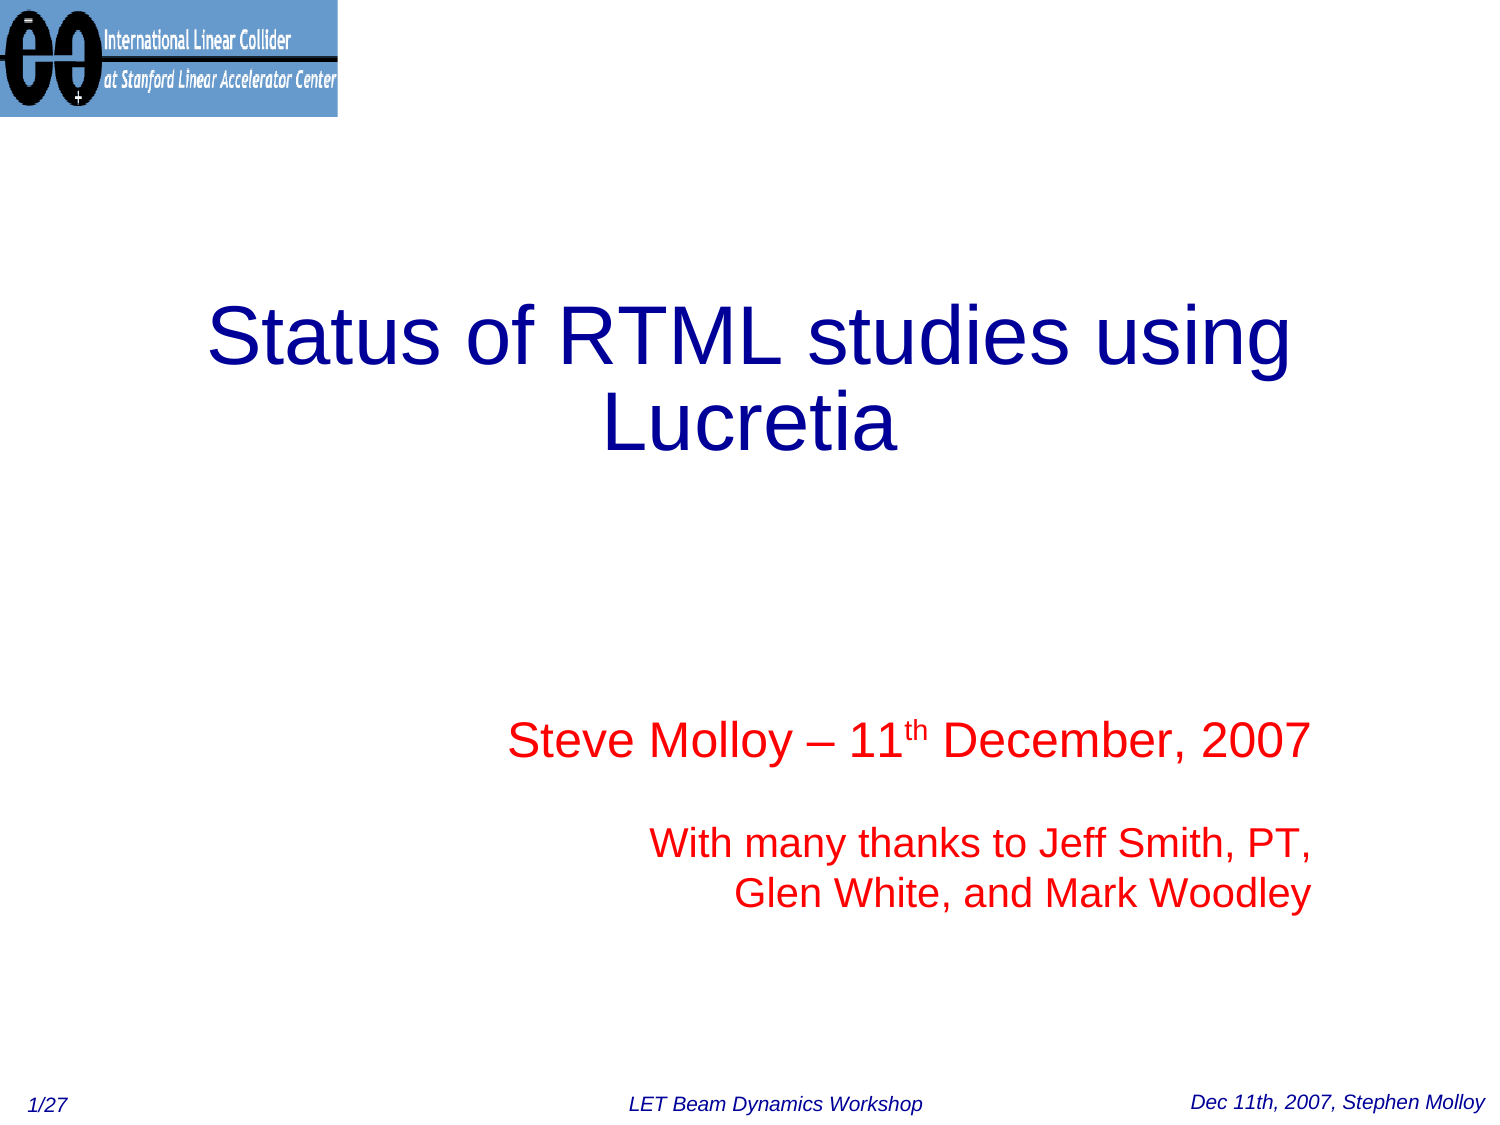

# Status of RTML studies using Lucretia
Steve Molloy – 11th December, 2007
With many thanks to Jeff Smith, PT,
Glen White, and Mark Woodley